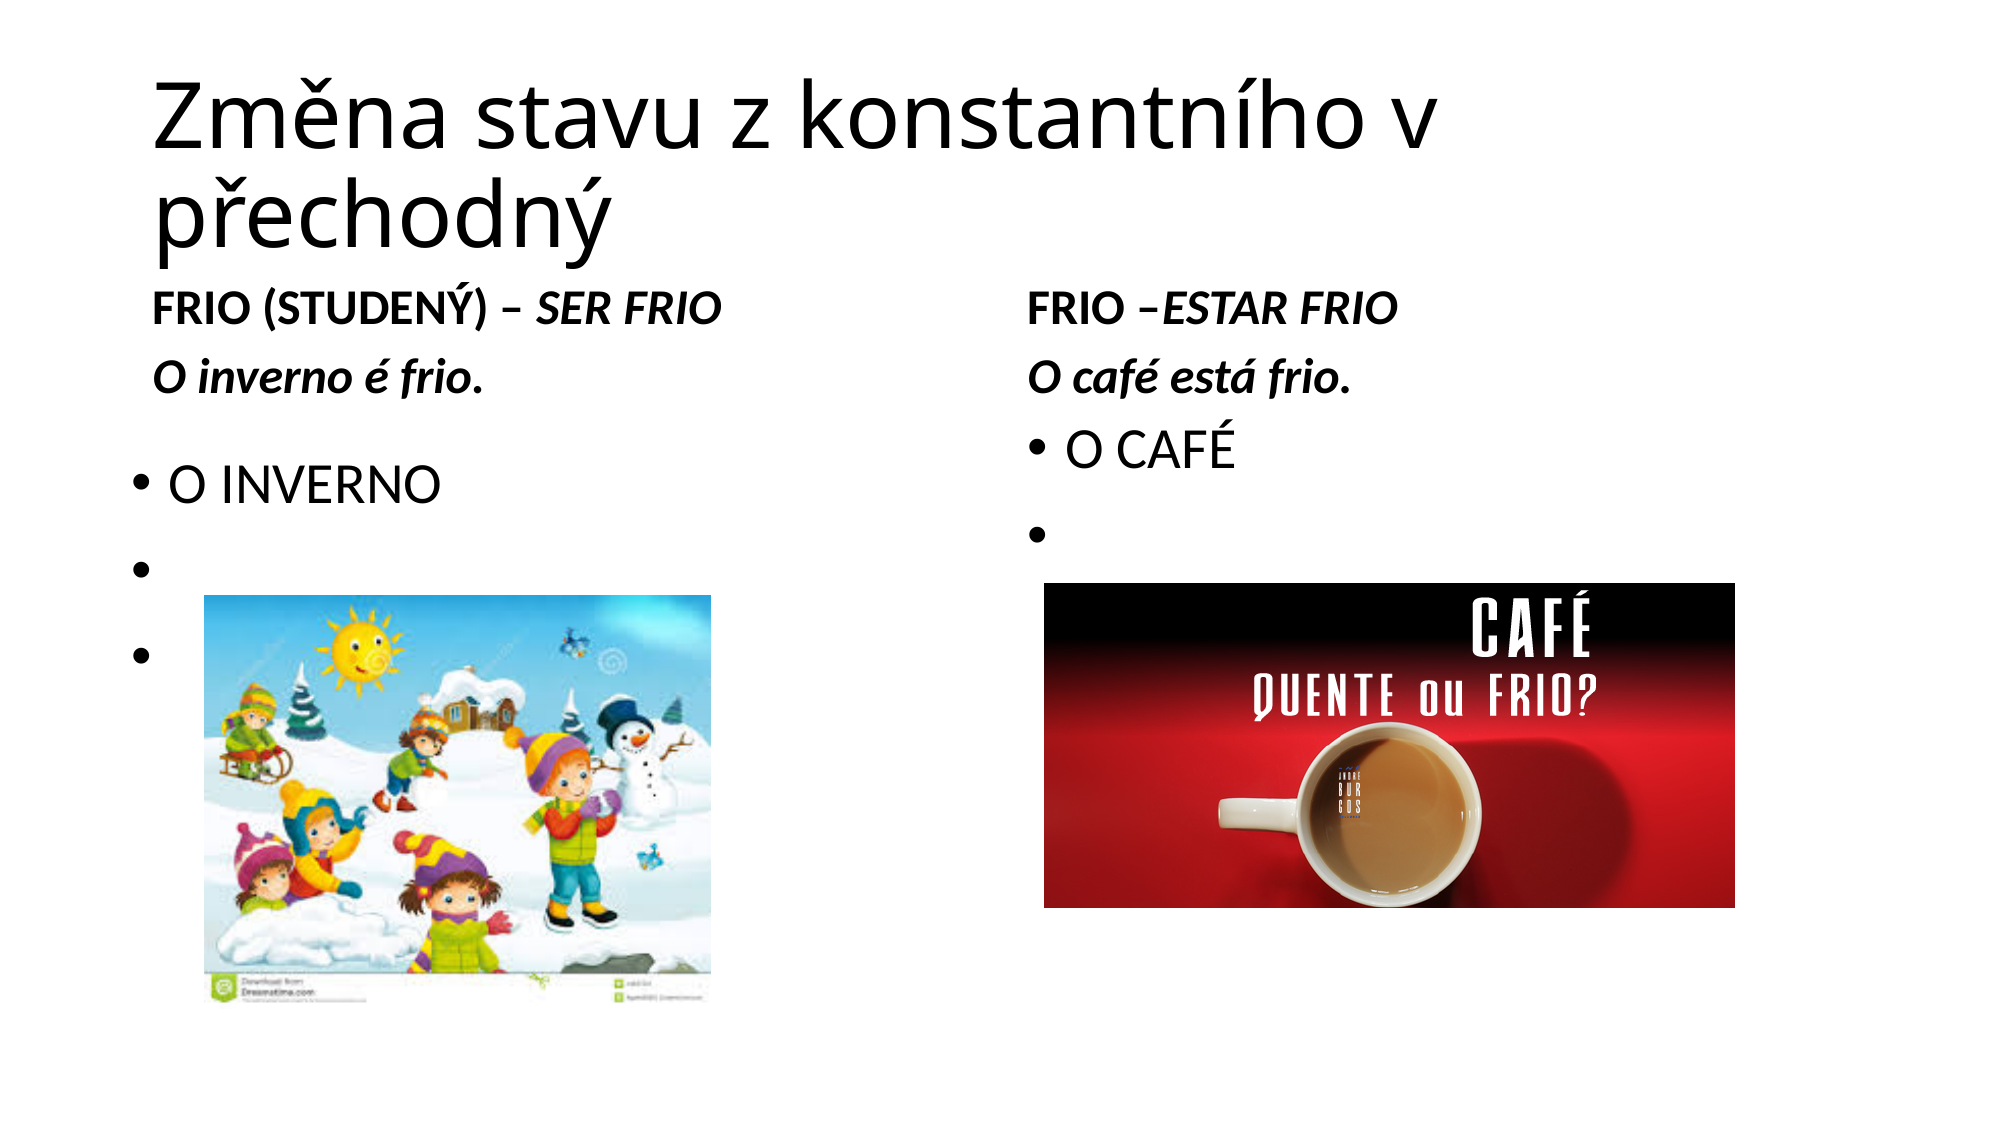

Změna stavu z konstantního v přechodný
FRIO (STUDENÝ) – SER FRIO
O inverno é frio.
FRIO –ESTAR FRIO
O café está frio.
O CAFÉ
# O INVERNO